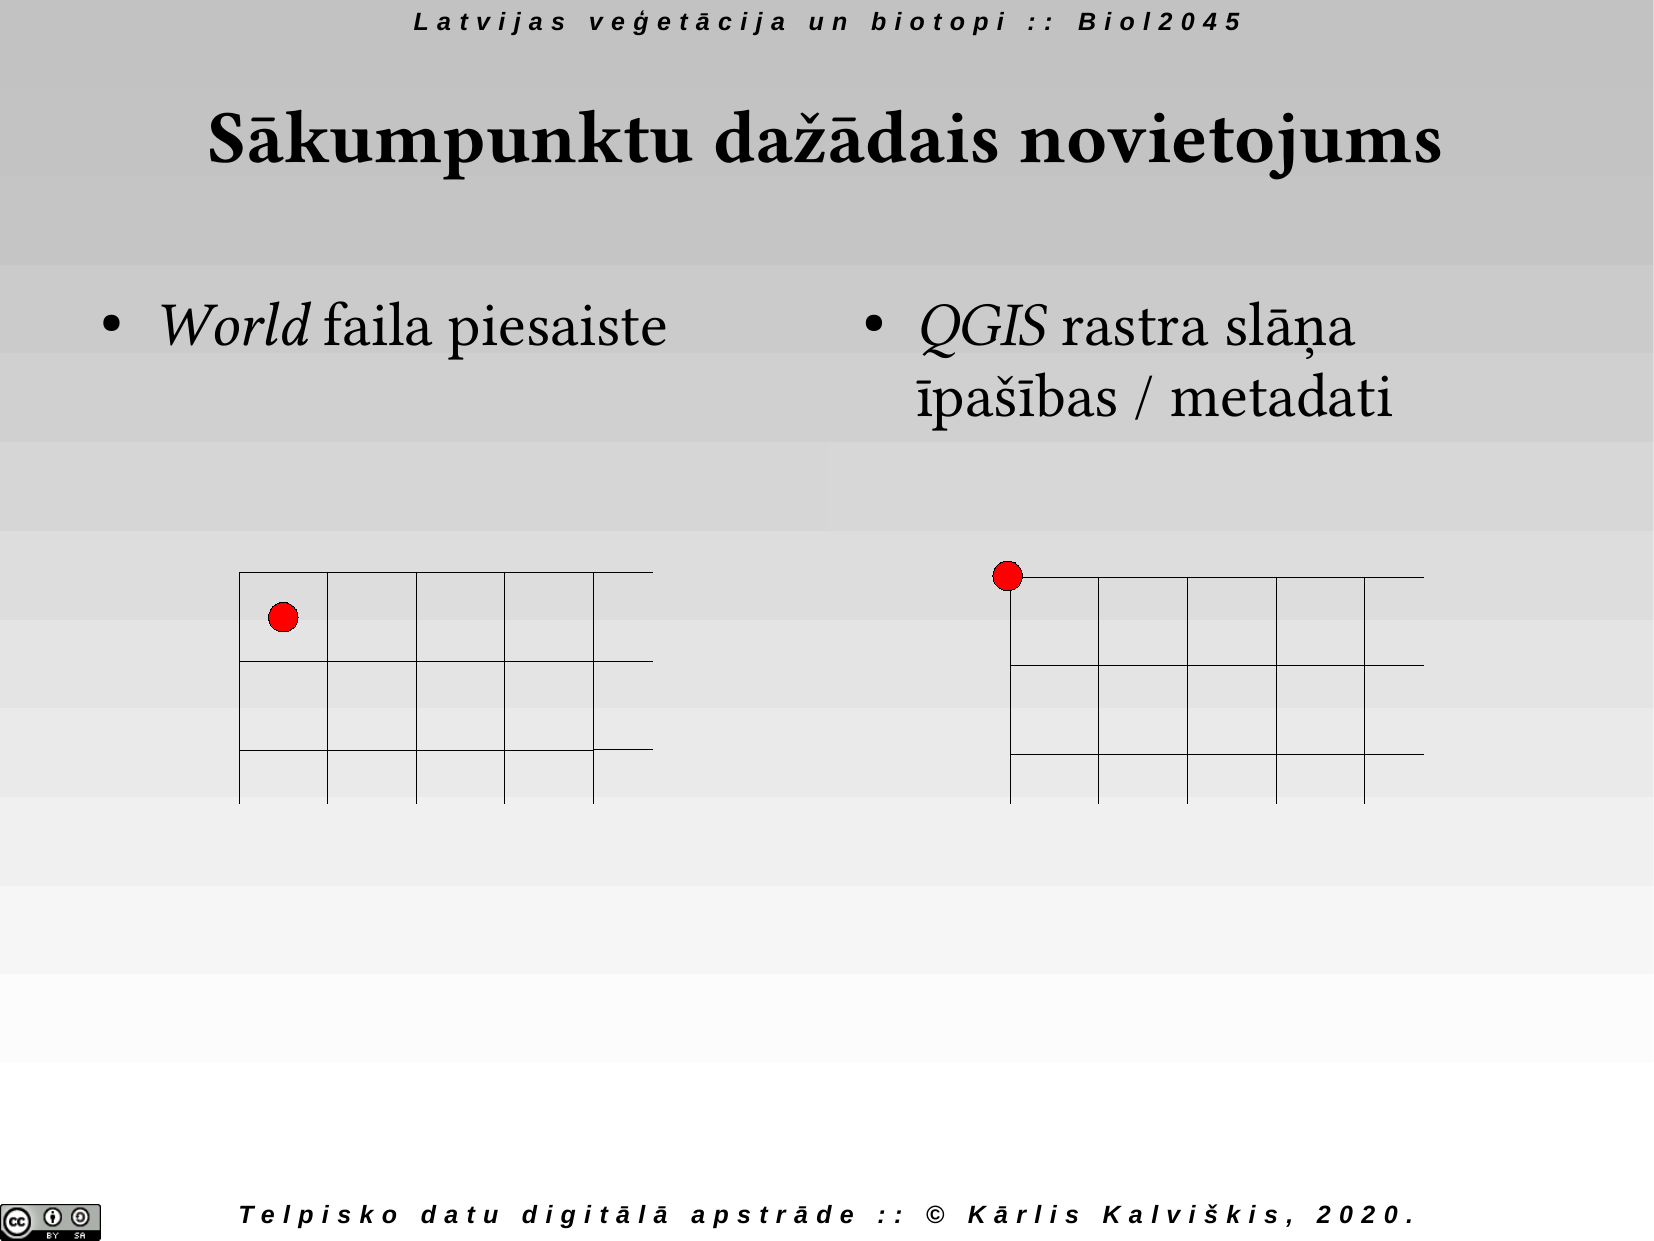

# Sākumpunktu dažādais novietojums
World faila piesaiste
QGIS rastra slāņa īpašības / metadati